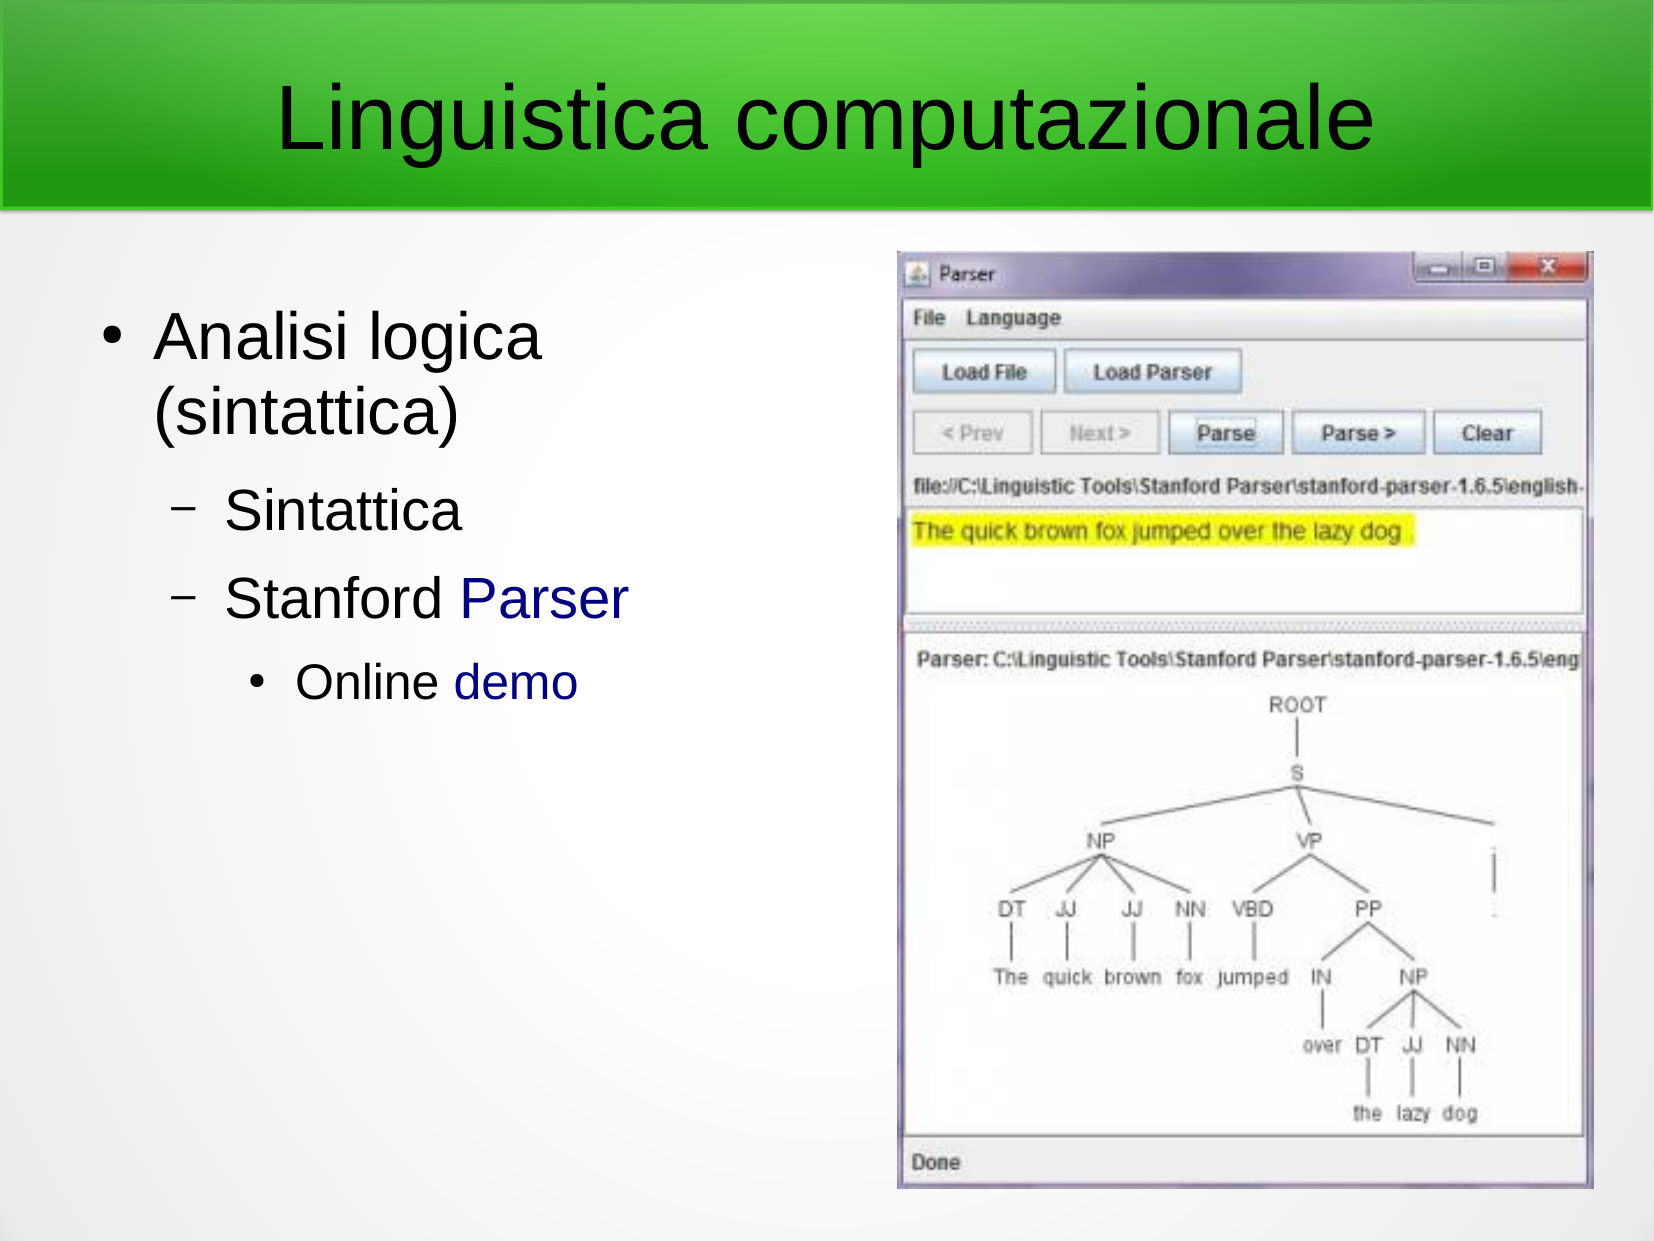

# Linguistica computazionale
Analisi logica (sintattica)
Sintattica
Stanford Parser
Online demo